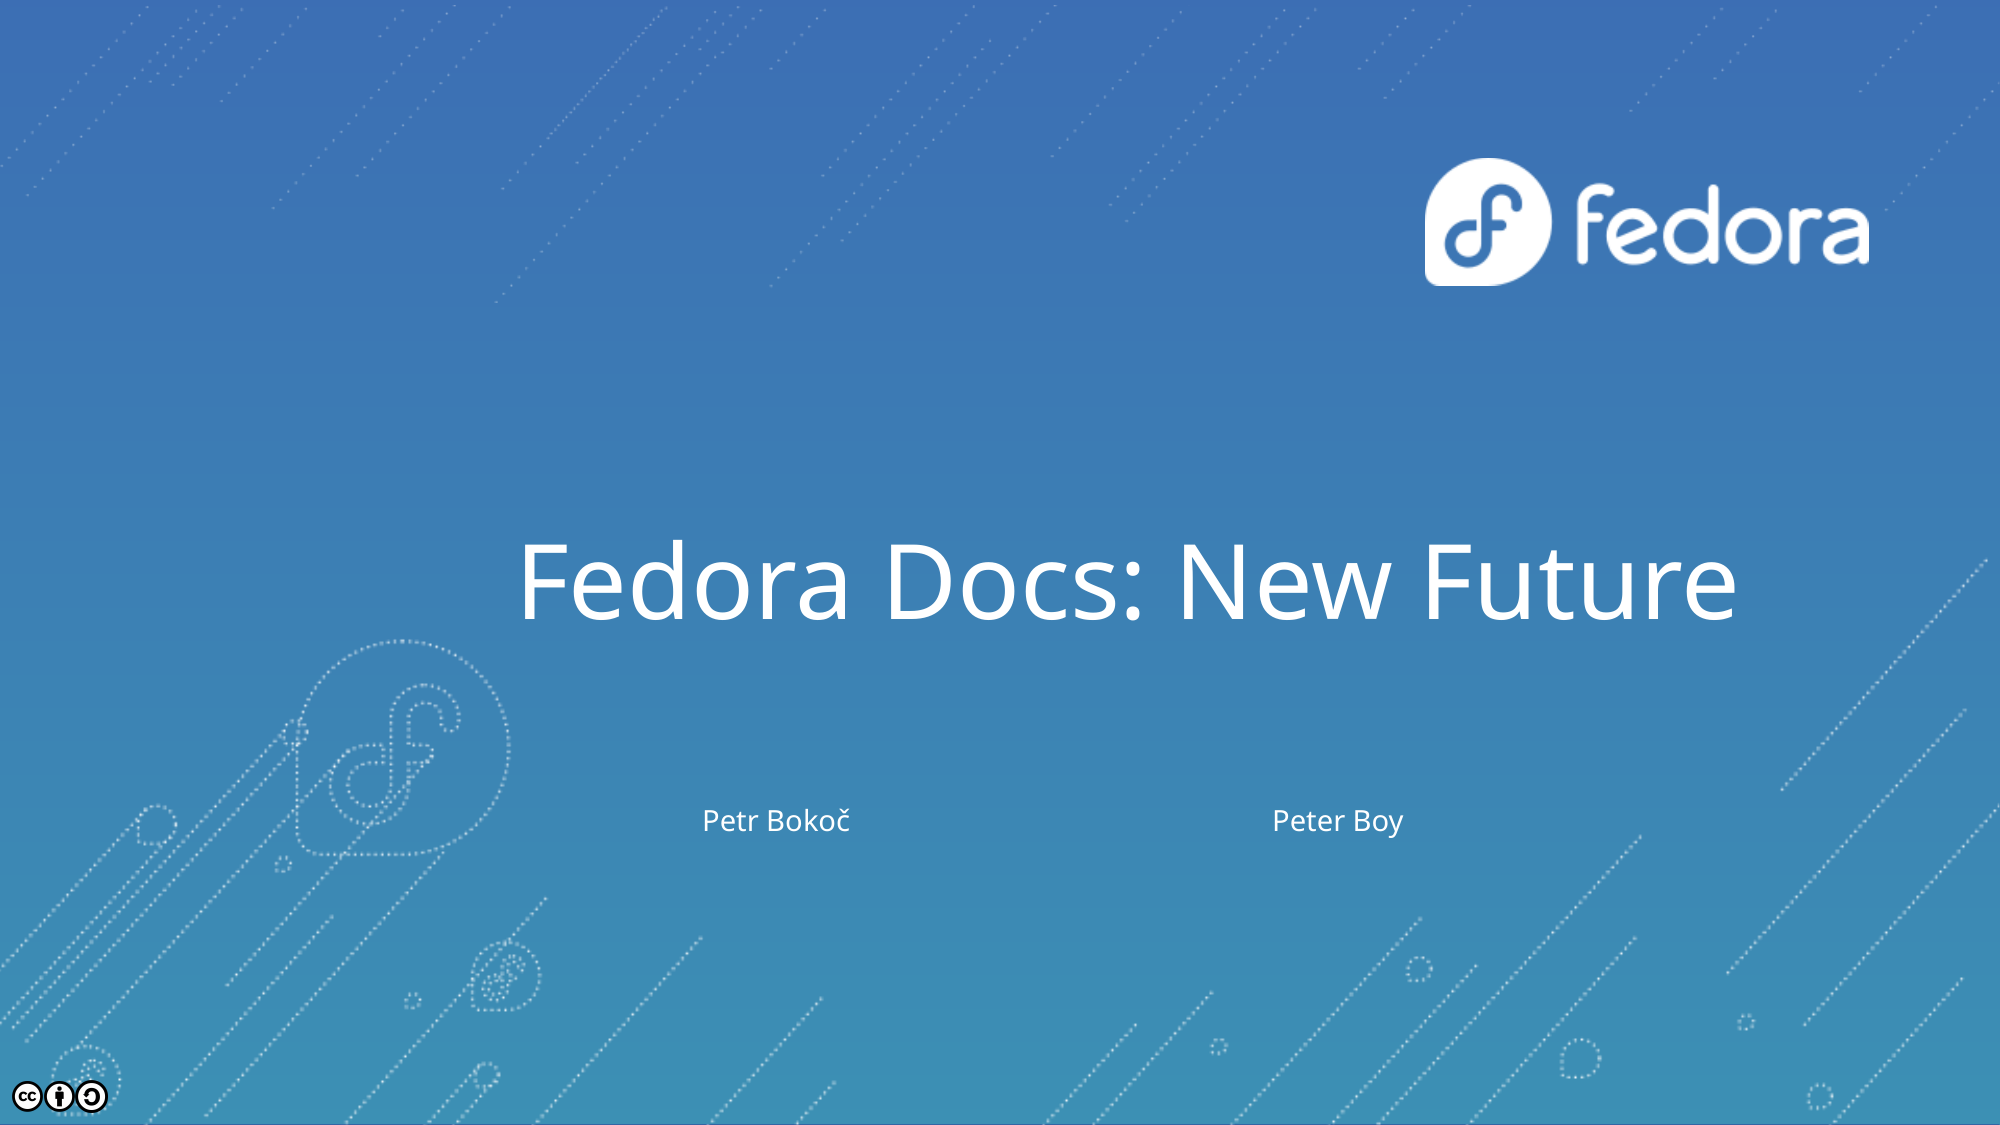

# Fedora Docs: New Future
Petr Bokoč
Peter Boy